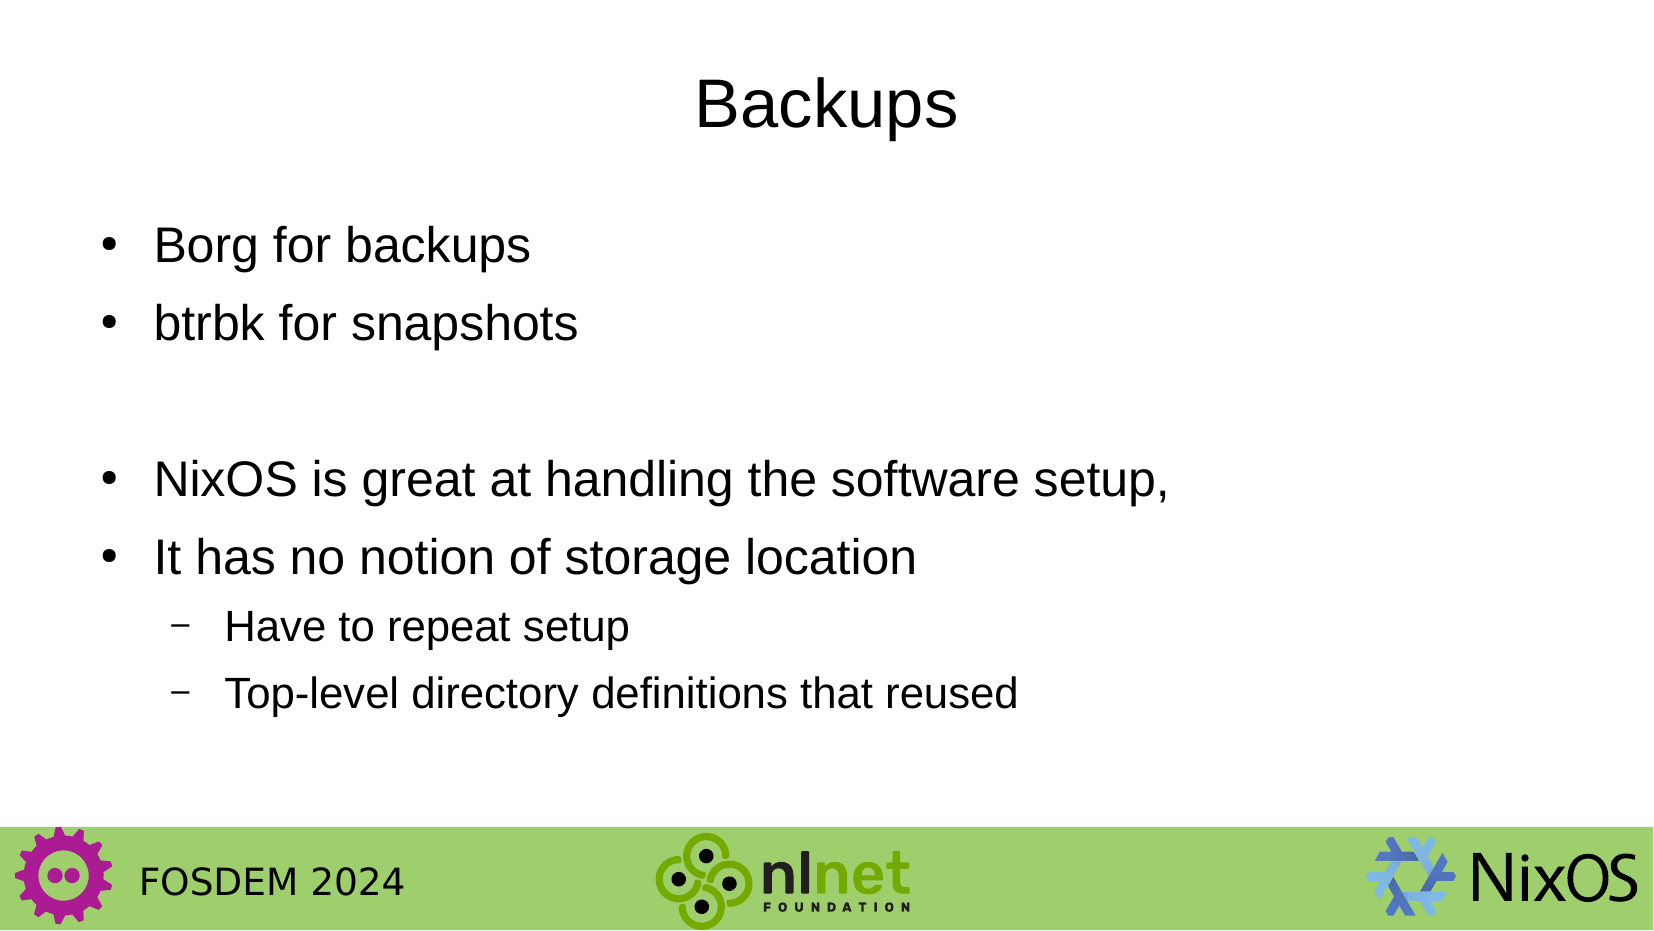

# Backups
Borg for backups
btrbk for snapshots
NixOS is great at handling the software setup,
It has no notion of storage location
Have to repeat setup
Top-level directory definitions that reused